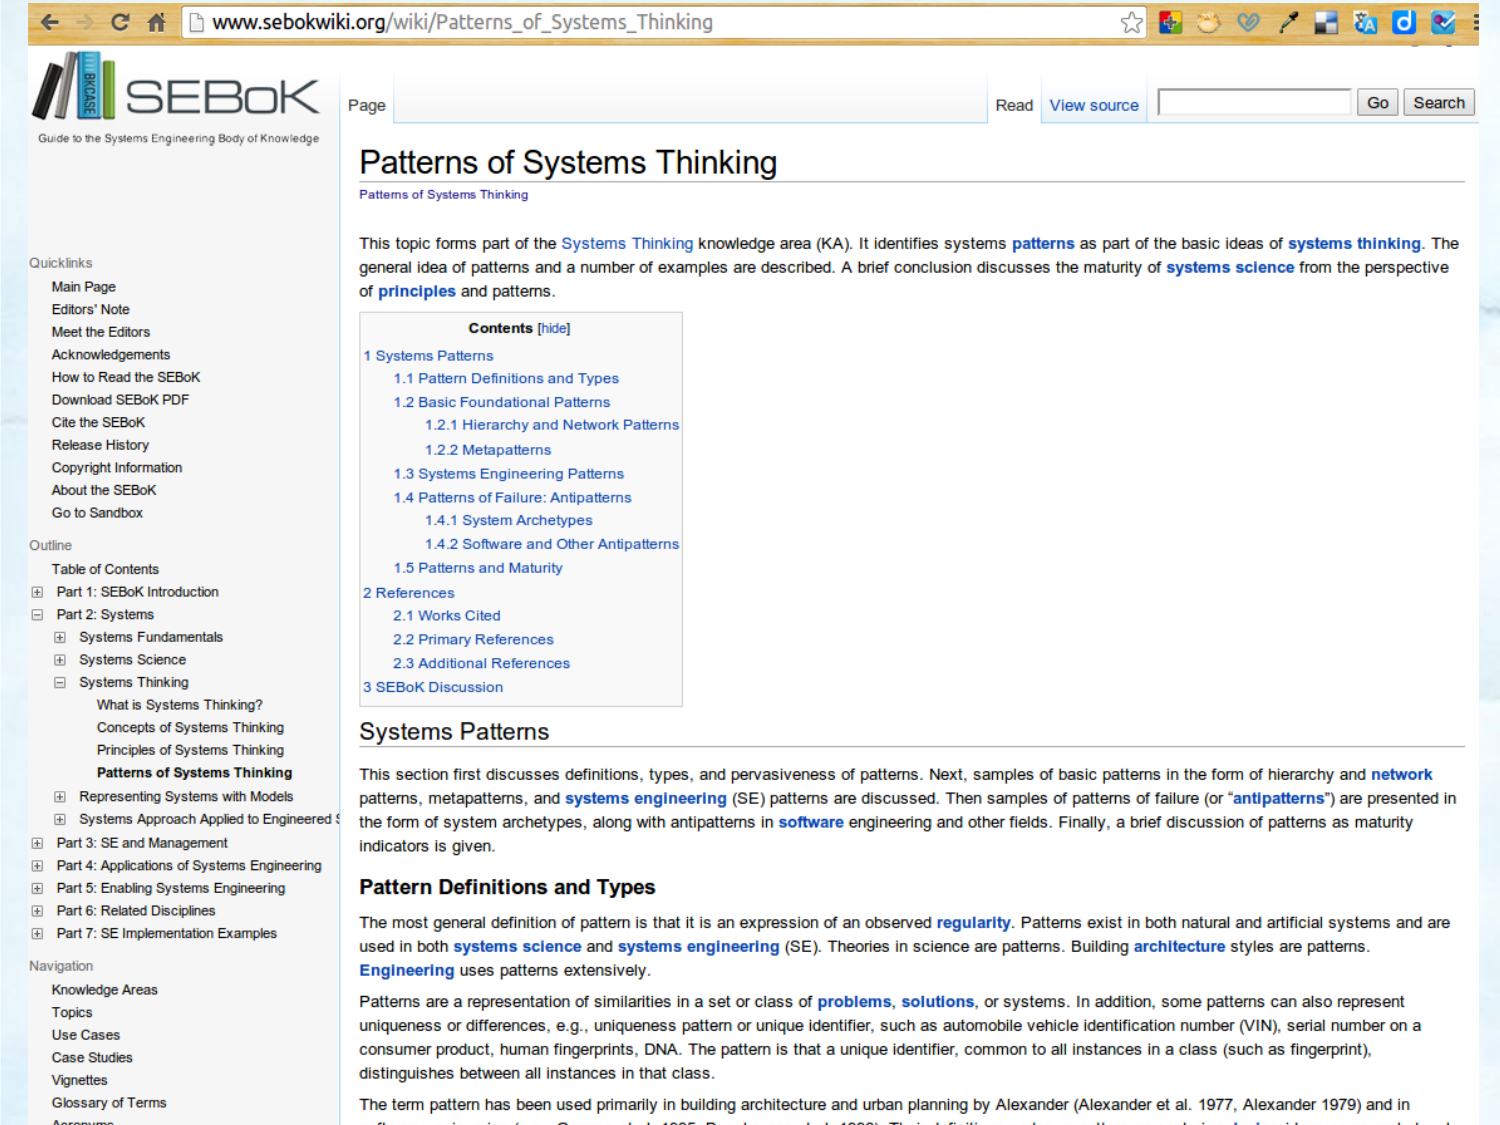

# SEBoK Patterns of Systems Thinking
Source: http://www.sebokwiki.org/wiki/Patterns_of_Systems_Thinking
Collaboration on a Pattern Language for Service Systems
January 2014
30